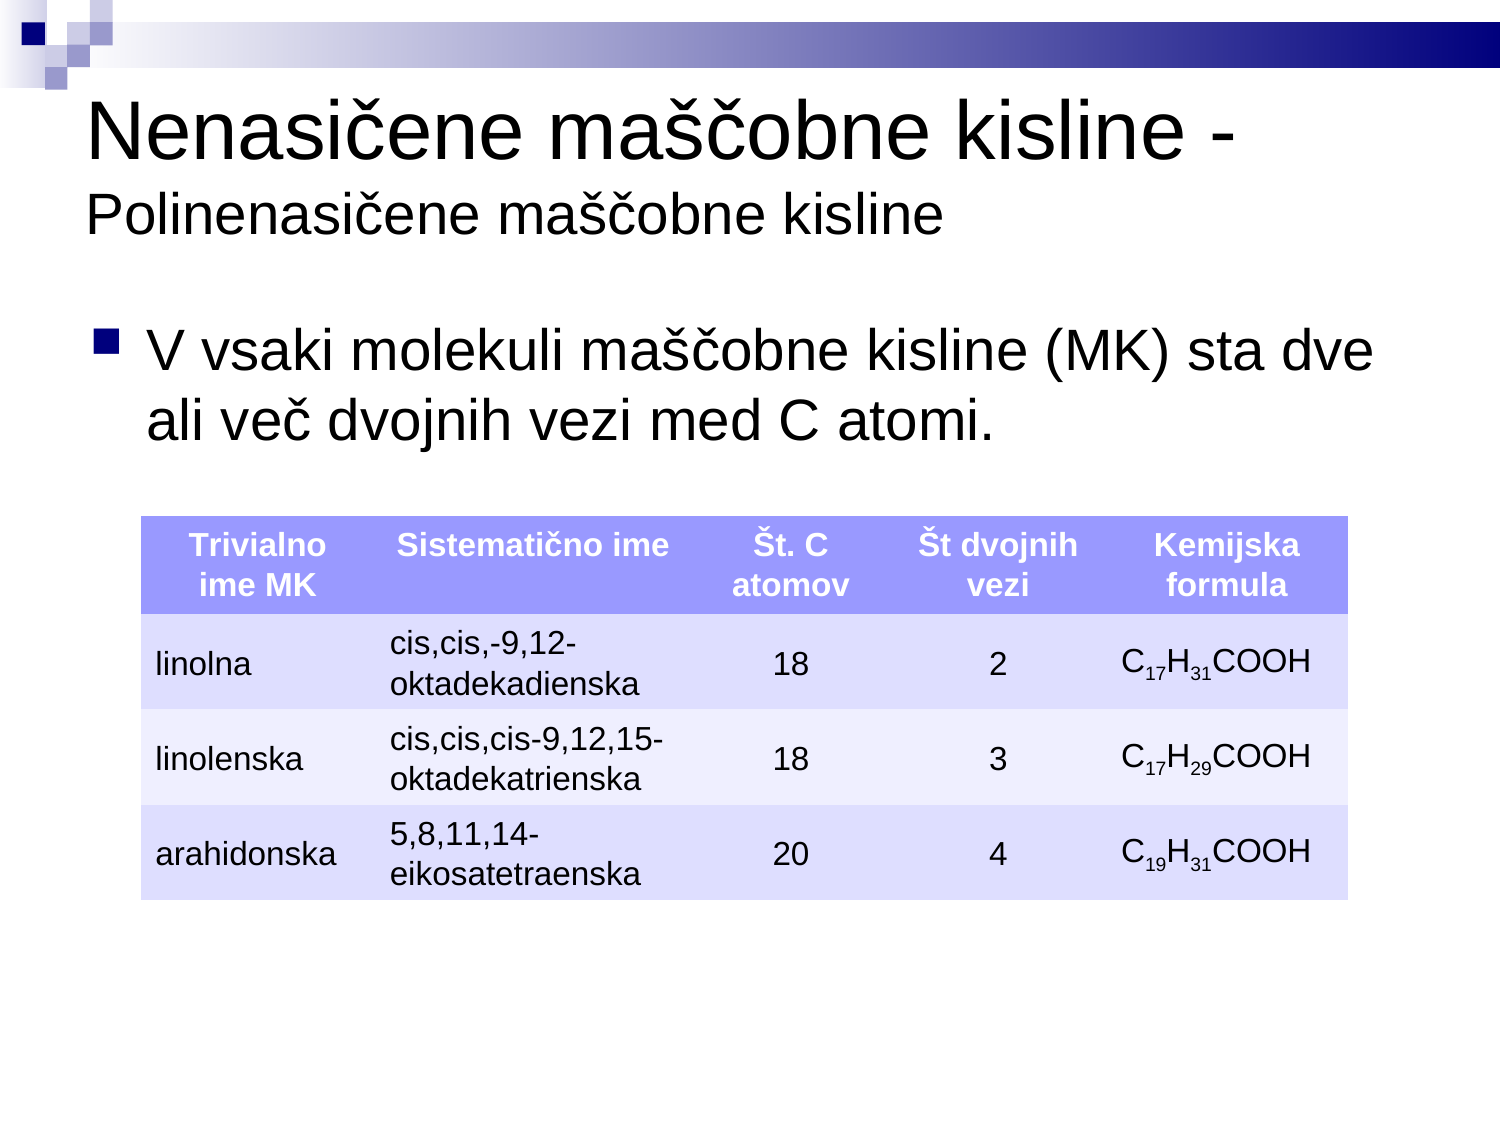

# Nenasičene maščobne kisline - Polinenasičene maščobne kisline
V vsaki molekuli maščobne kisline (MK) sta dve ali več dvojnih vezi med C atomi.
| Trivialno ime MK | Sistematično ime | Št. C atomov | Št dvojnih vezi | Kemijska formula |
| --- | --- | --- | --- | --- |
| linolna | cis,cis,-9,12- oktadekadienska | 18 | 2 | C17H31COOH |
| linolenska | cis,cis,cis-9,12,15- oktadekatrienska | 18 | 3 | C17H29COOH |
| arahidonska | 5,8,11,14-eikosatetraenska | 20 | 4 | C19H31COOH |